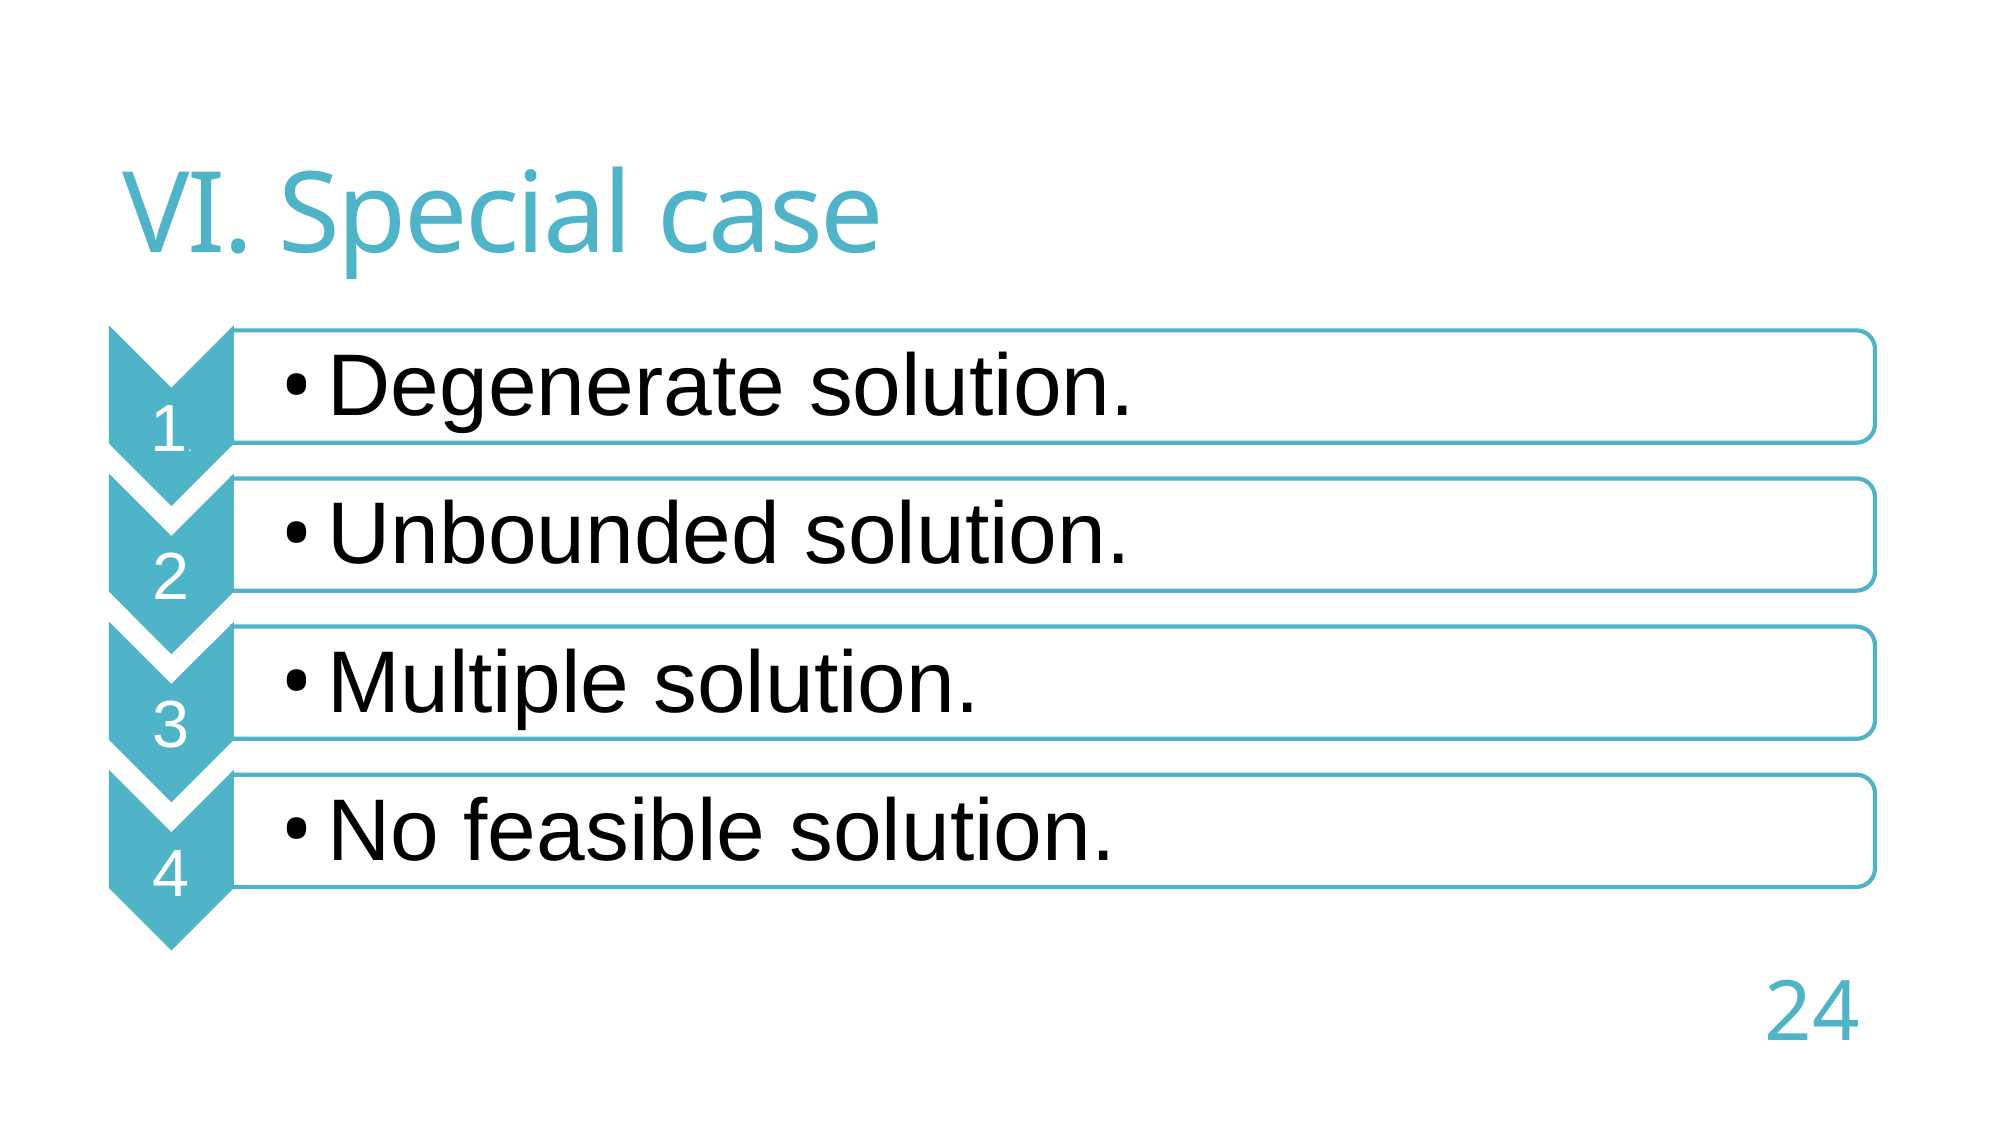

VI. Special case
1.
Degenerate solution.
2
Unbounded solution.
3
Multiple solution.
4
No feasible solution.